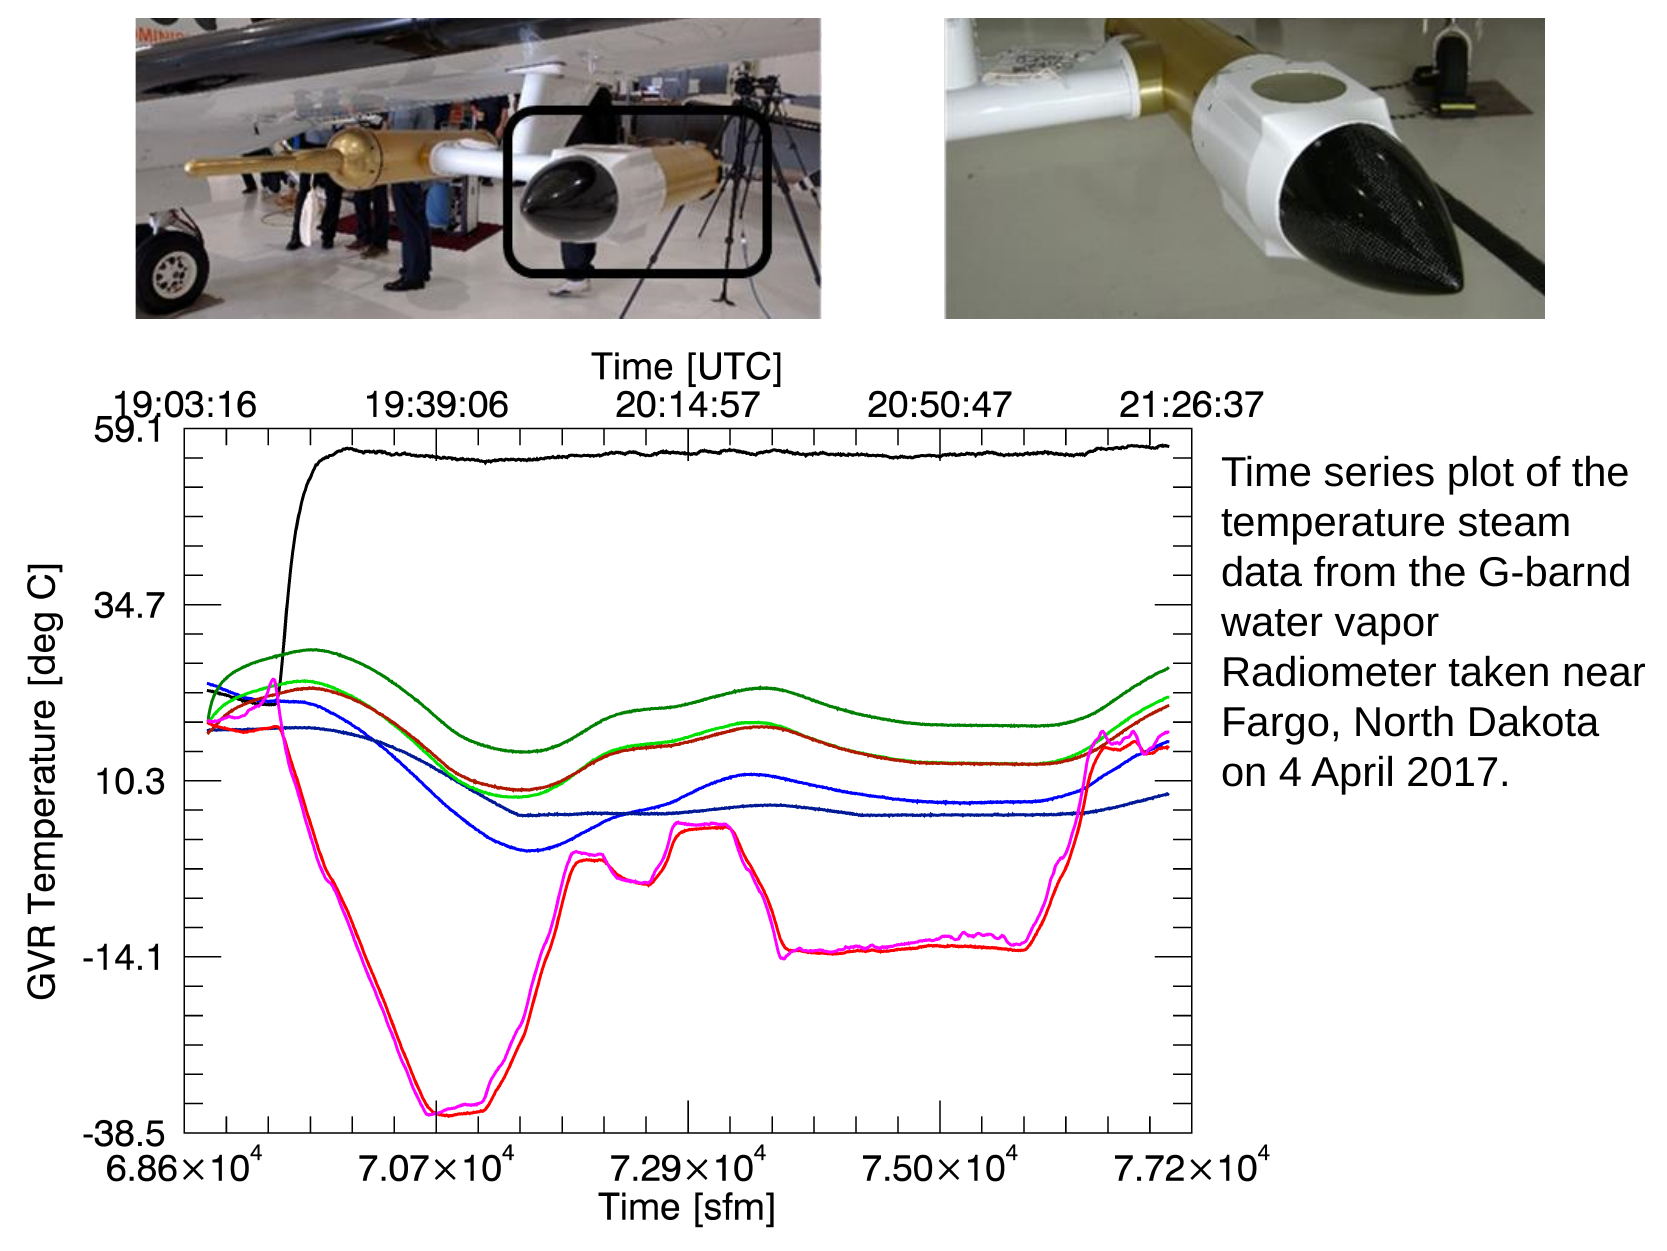

Time series plot of the temperature steam data from the G-barnd water vapor Radiometer taken near Fargo, North Dakota on 4 April 2017.